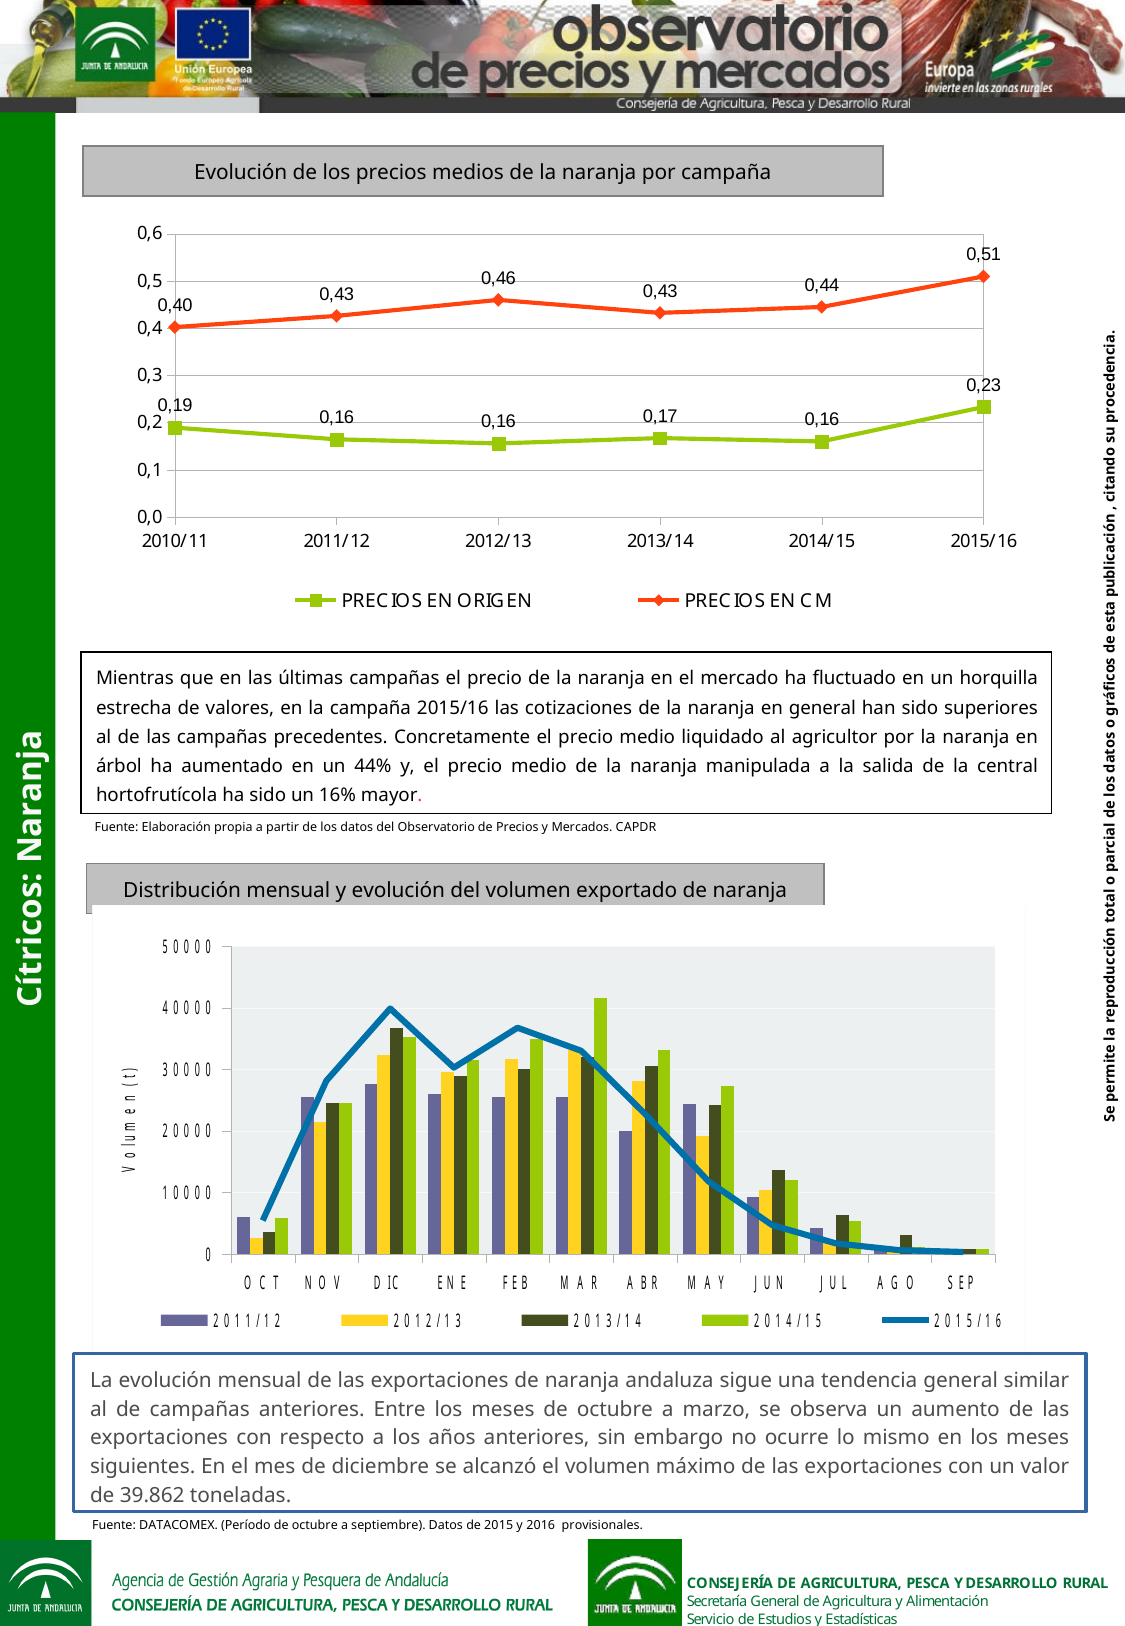

Evolución de los precios medios de la naranja por campaña
Se permite la reproducción total o parcial de los datos o gráficos de esta publicación , citando su procedencia.
Mientras que en las últimas campañas el precio de la naranja en el mercado ha fluctuado en un horquilla estrecha de valores, en la campaña 2015/16 las cotizaciones de la naranja en general han sido superiores al de las campañas precedentes. Concretamente el precio medio liquidado al agricultor por la naranja en árbol ha aumentado en un 44% y, el precio medio de la naranja manipulada a la salida de la central hortofrutícola ha sido un 16% mayor.
Fuente: Elaboración propia a partir de los datos del Observatorio de Precios y Mercados. CAPDR
Distribución mensual y evolución del volumen exportado de naranja
La evolución mensual de las exportaciones de naranja andaluza sigue una tendencia general similar al de campañas anteriores. Entre los meses de octubre a marzo, se observa un aumento de las exportaciones con respecto a los años anteriores, sin embargo no ocurre lo mismo en los meses siguientes. En el mes de diciembre se alcanzó el volumen máximo de las exportaciones con un valor de 39.862 toneladas.
Fuente: DATACOMEX. (Período de octubre a septiembre). Datos de 2015 y 2016 provisionales.